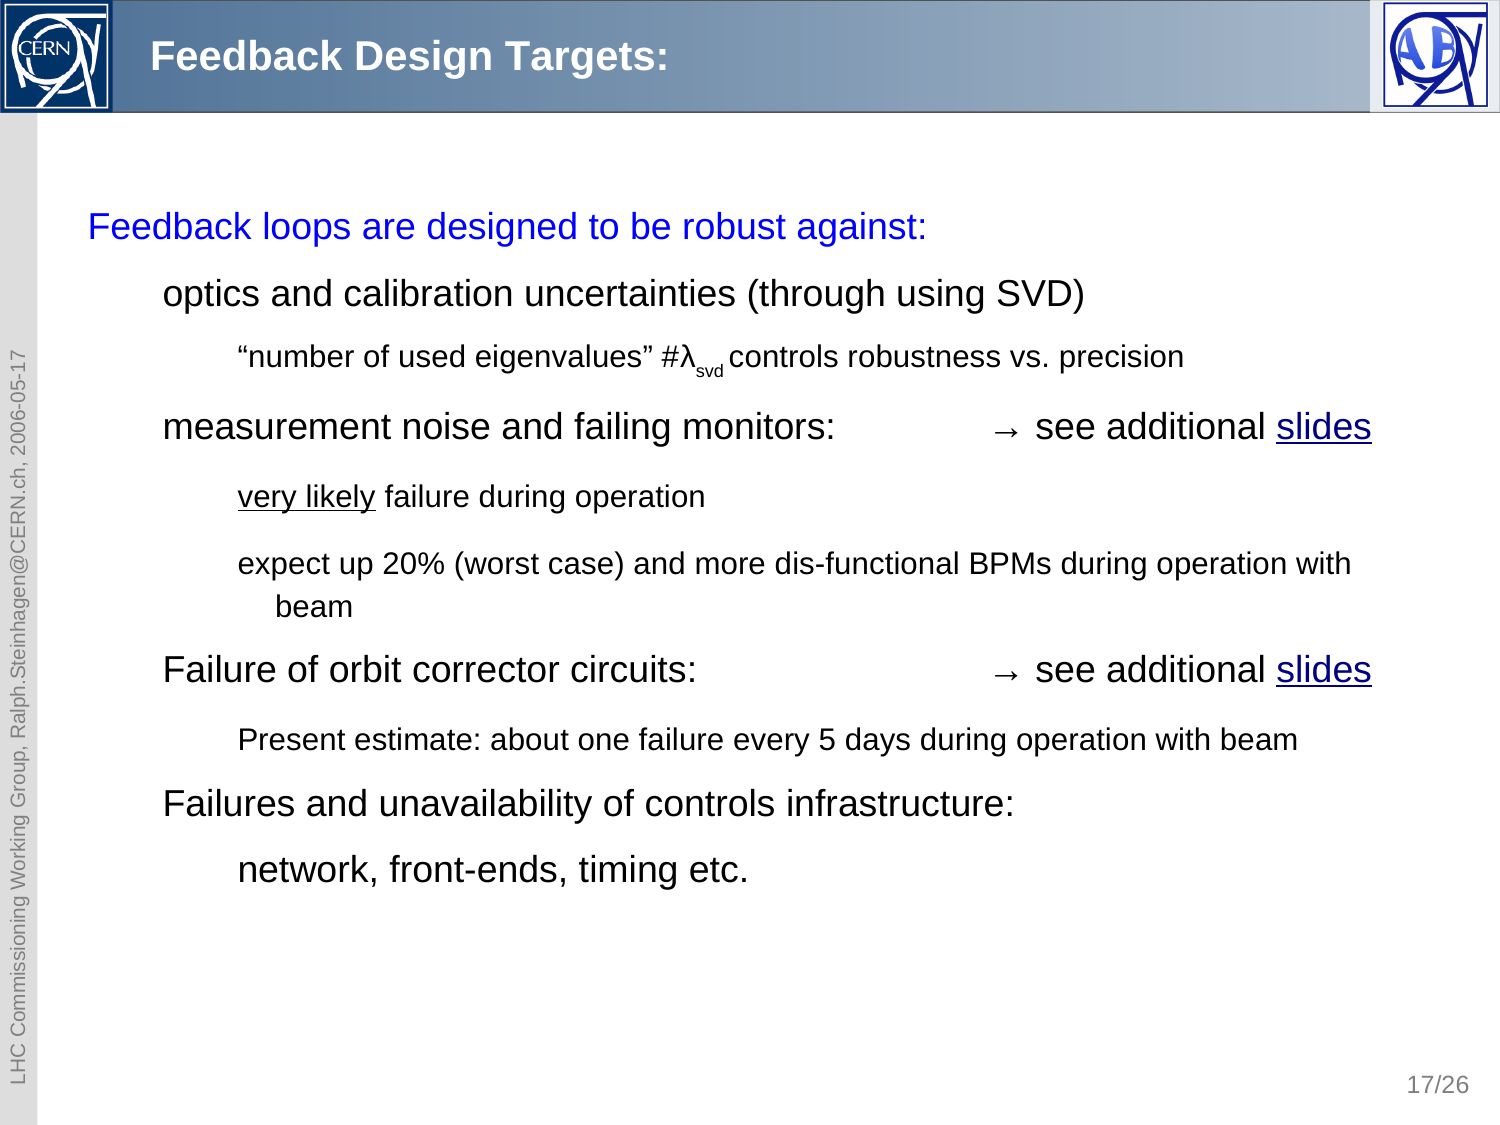

# Feedback Design Targets:
Feedback loops are designed to be robust against:
optics and calibration uncertainties (through using SVD)
“number of used eigenvalues” #λsvd controls robustness vs. precision
measurement noise and failing monitors: 	→ see additional slides
very likely failure during operation
expect up 20% (worst case) and more dis-functional BPMs during operation with beam
Failure of orbit corrector circuits:		→ see additional slides
Present estimate: about one failure every 5 days during operation with beam
Failures and unavailability of controls infrastructure:
network, front-ends, timing etc.